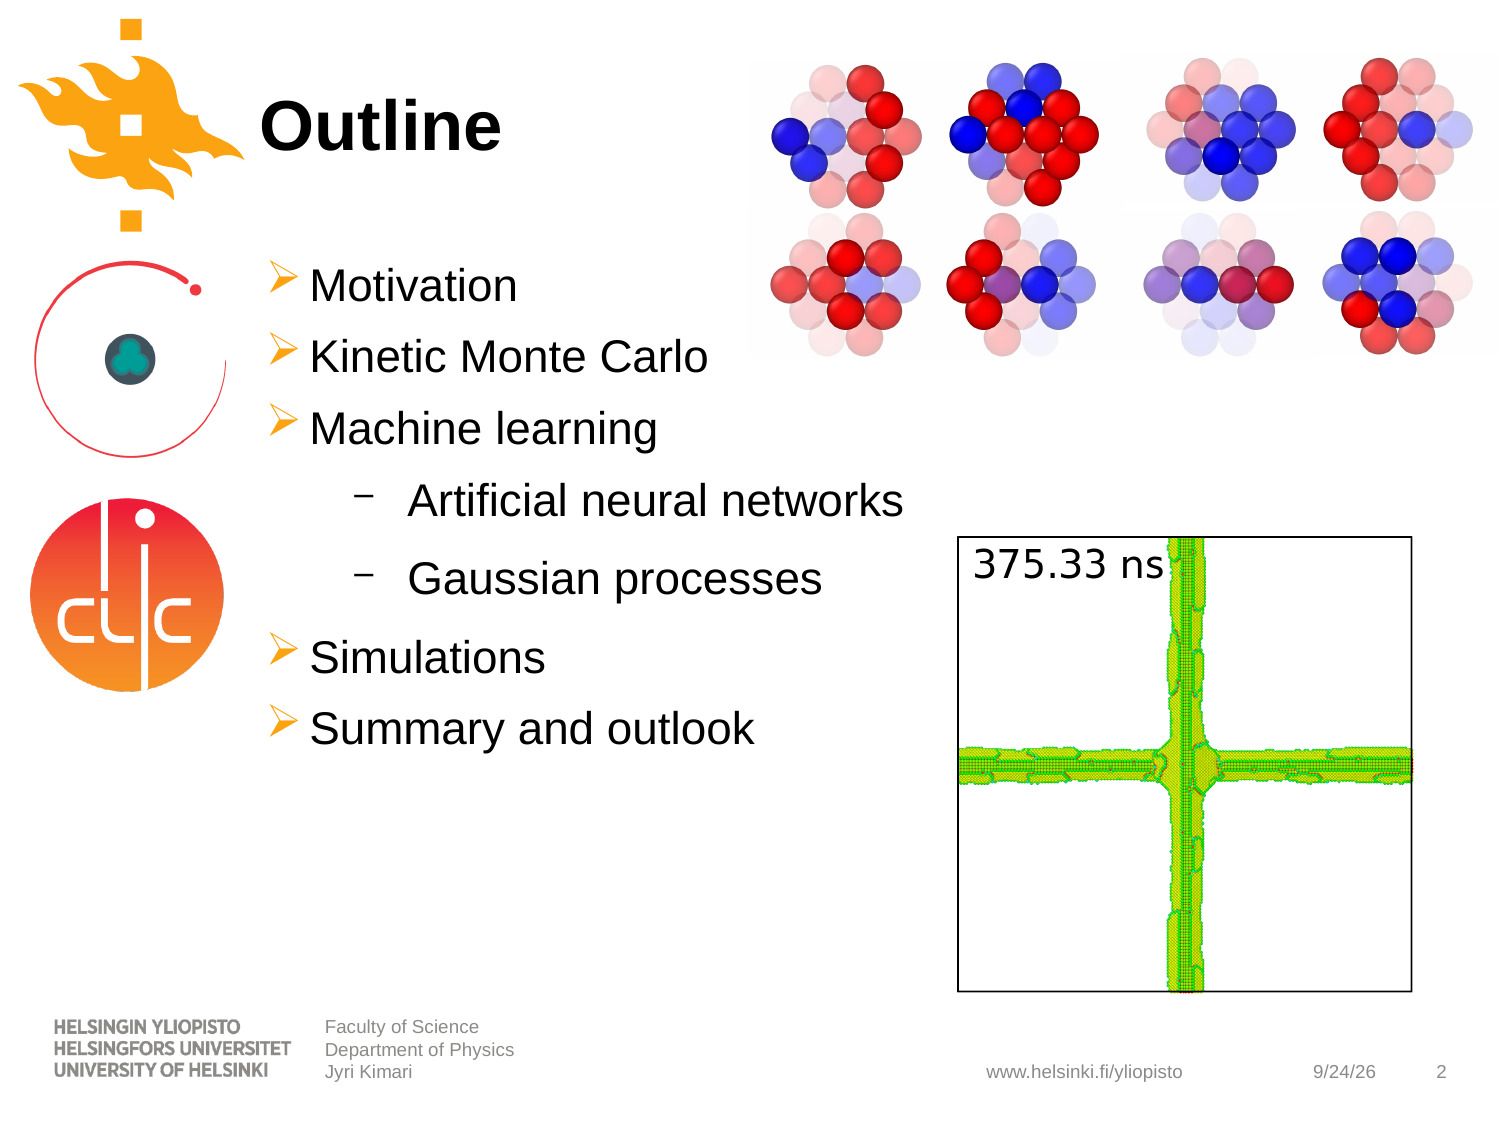

# Outline
Motivation
Kinetic Monte Carlo
Machine learning
Artificial neural networks
Gaussian processes
Simulations
Summary and outlook
Faculty of Science
Department of Physics
Jyri Kimari